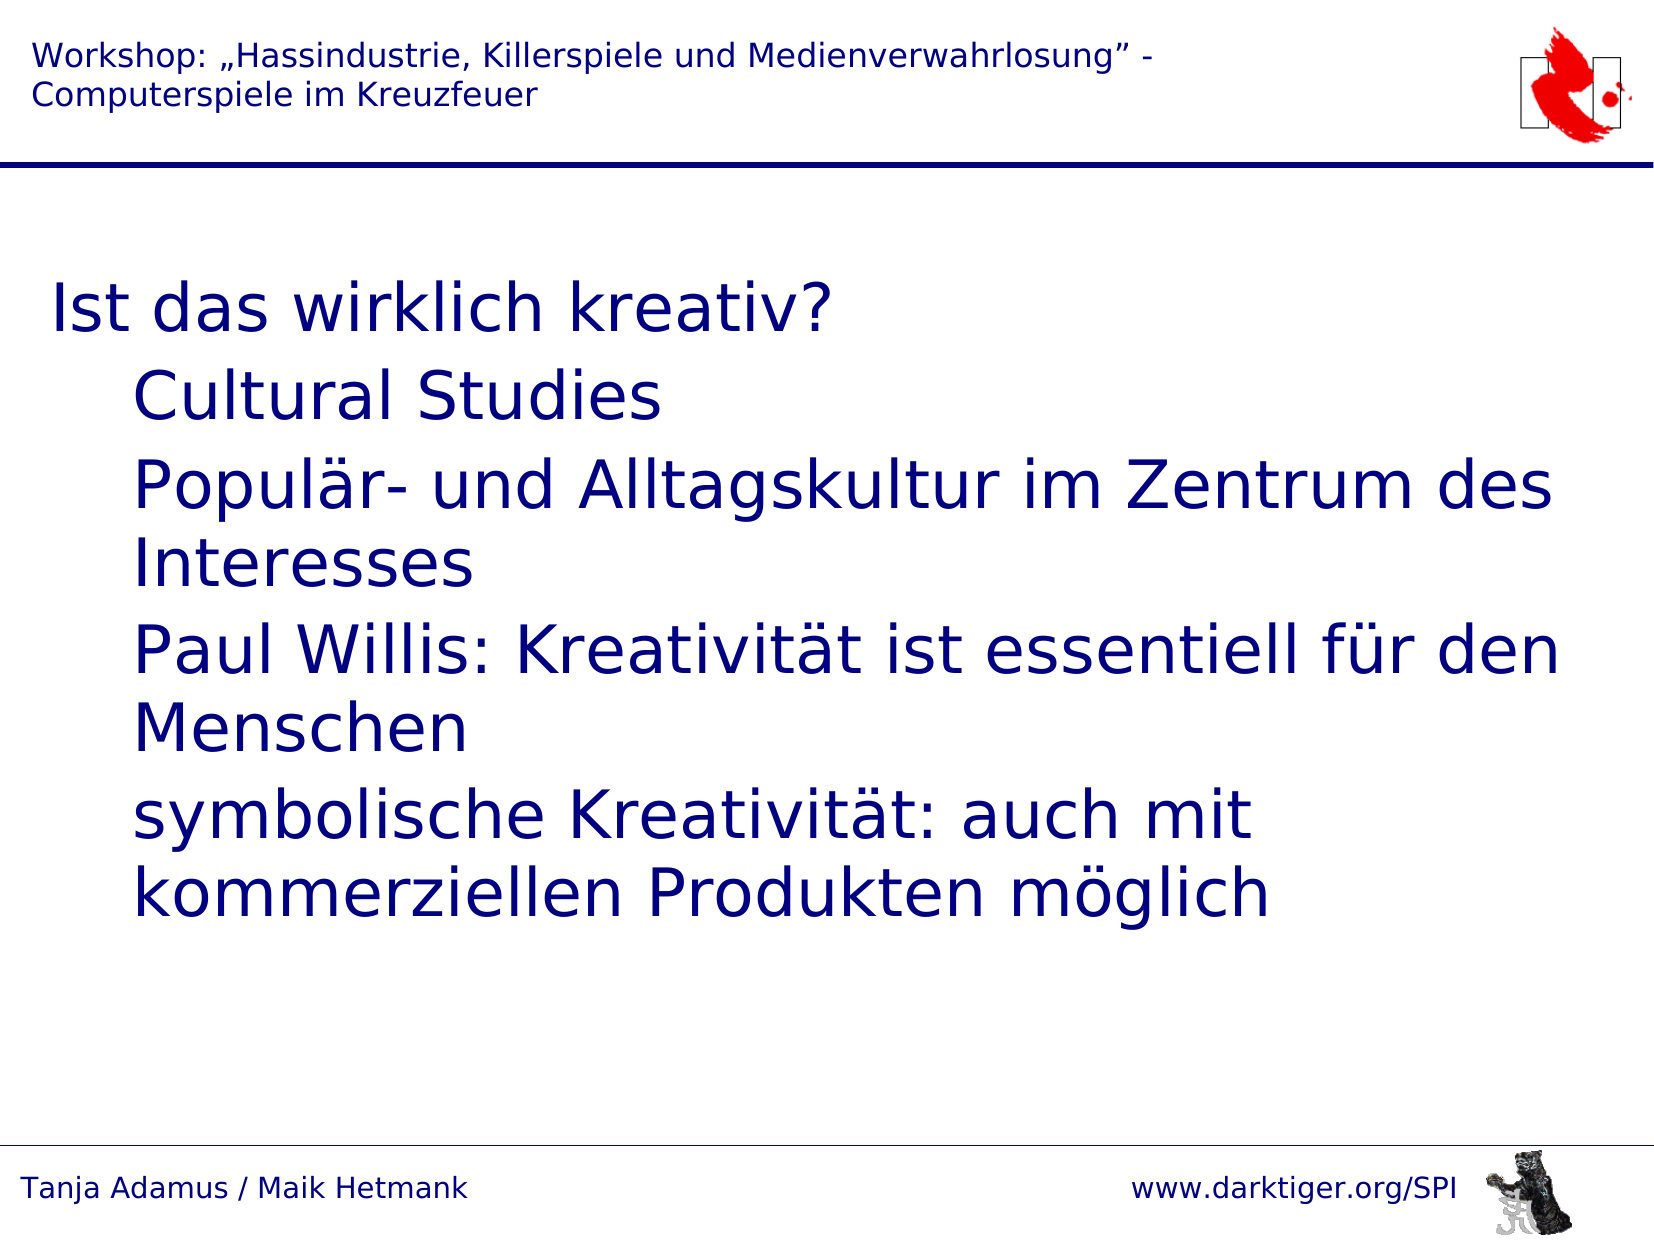

Workshop: „Hassindustrie, Killerspiele und Medienverwahrlosung” - Computerspiele im Kreuzfeuer
Ist das wirklich kreativ?
Cultural Studies
Populär- und Alltagskultur im Zentrum des Interesses
Paul Willis: Kreativität ist essentiell für den Menschen
symbolische Kreativität: auch mit kommerziellen Produkten möglich